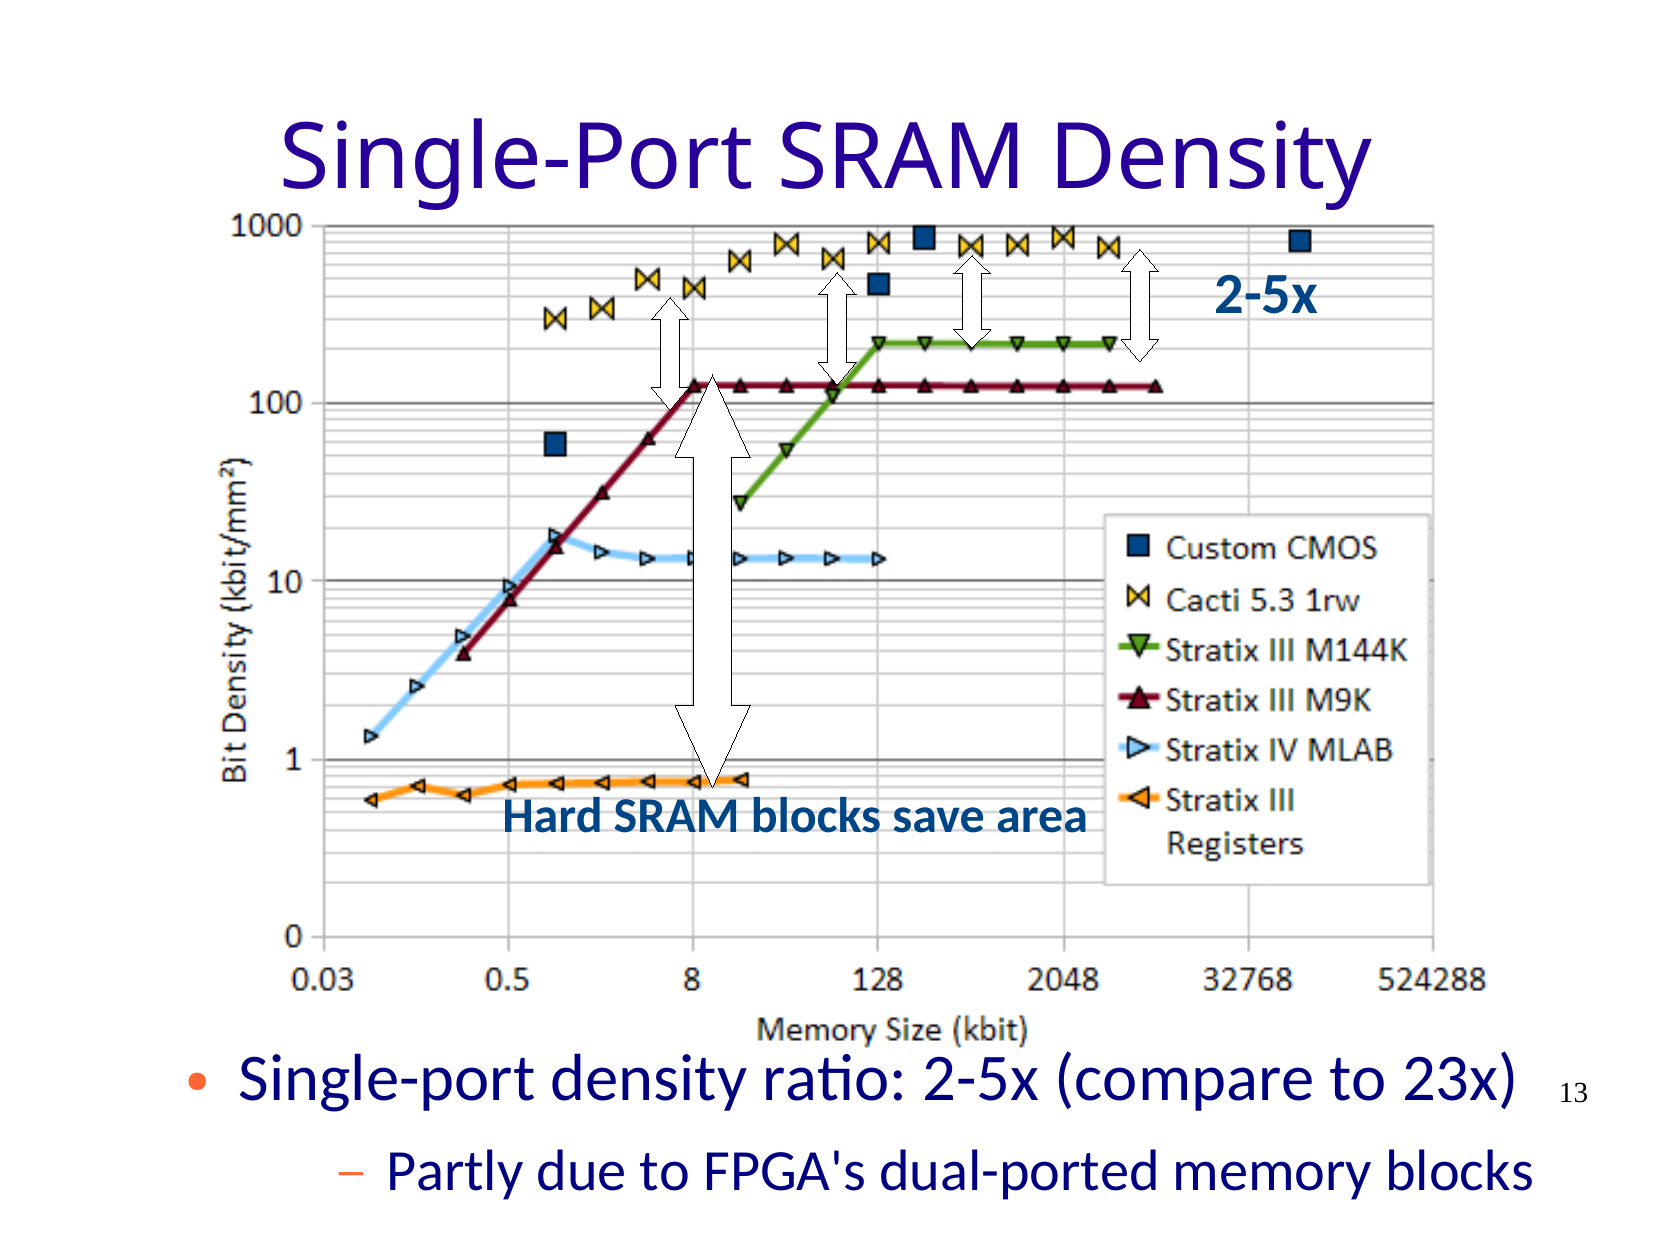

# Single-Port SRAM Density
2-5x
Hard SRAM blocks save area
Single-port density ratio: 2-5x (compare to 23x)
Partly due to FPGA's dual-ported memory blocks
13